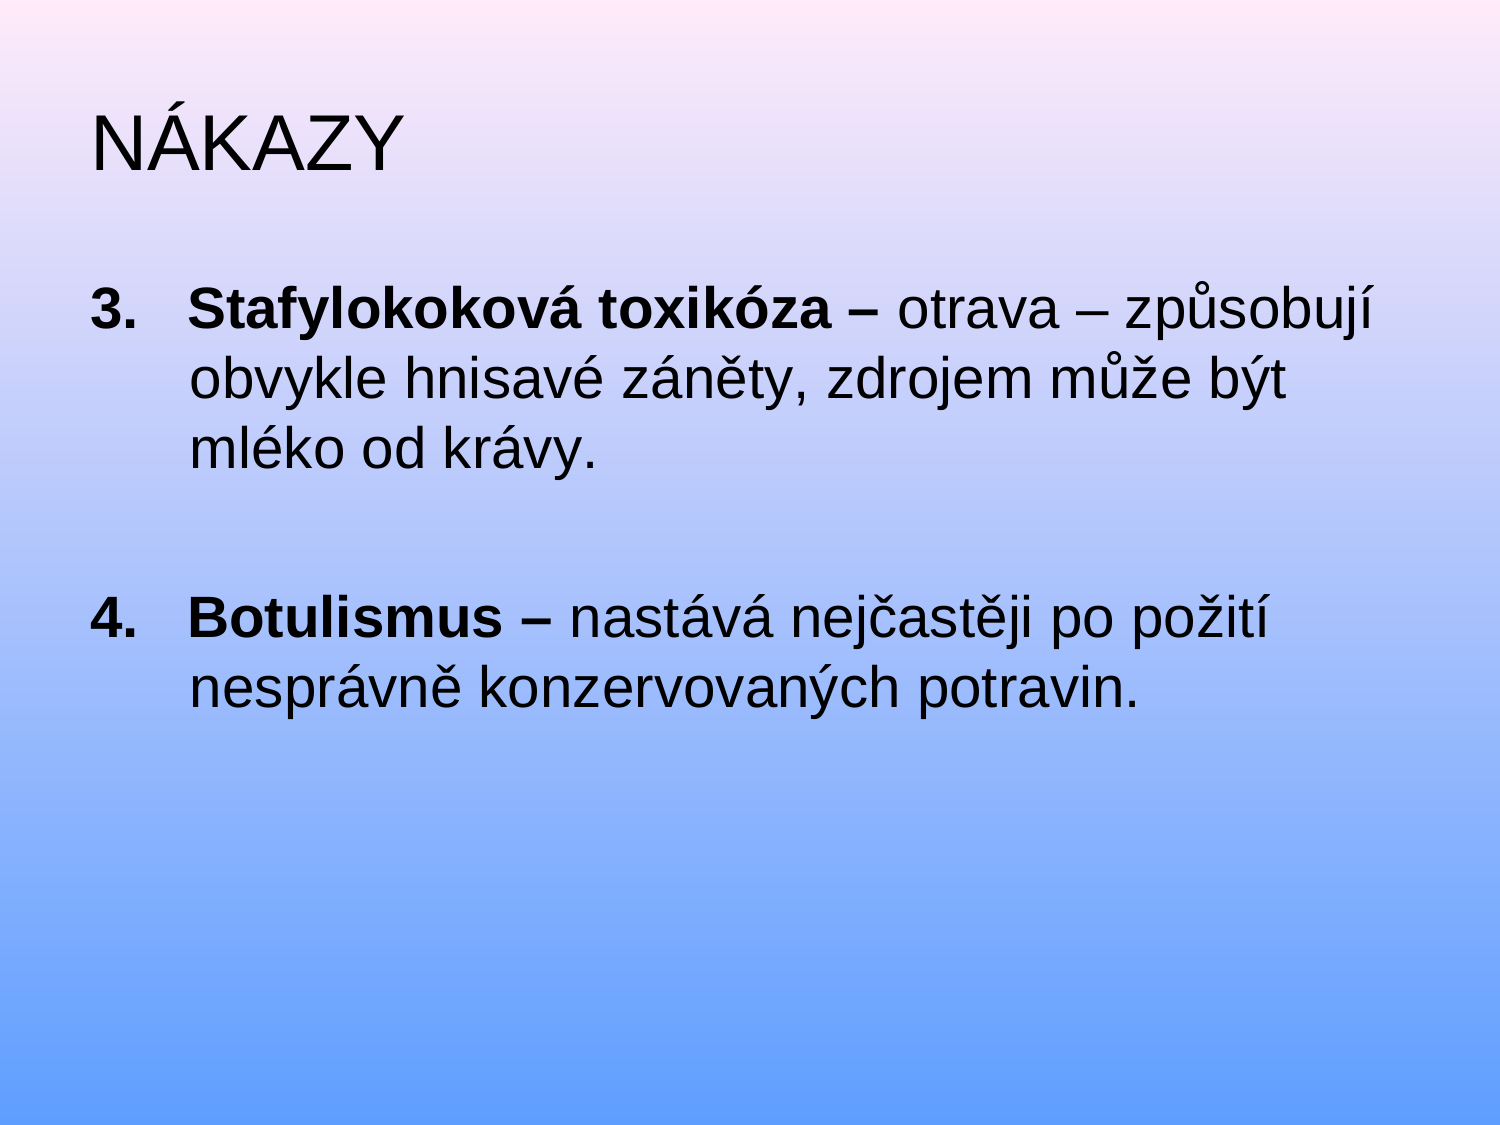

# NÁKAZY
3. Stafylokoková toxikóza – otrava – způsobují obvykle hnisavé záněty, zdrojem může být mléko od krávy.
4. Botulismus – nastává nejčastěji po požití nesprávně konzervovaných potravin.